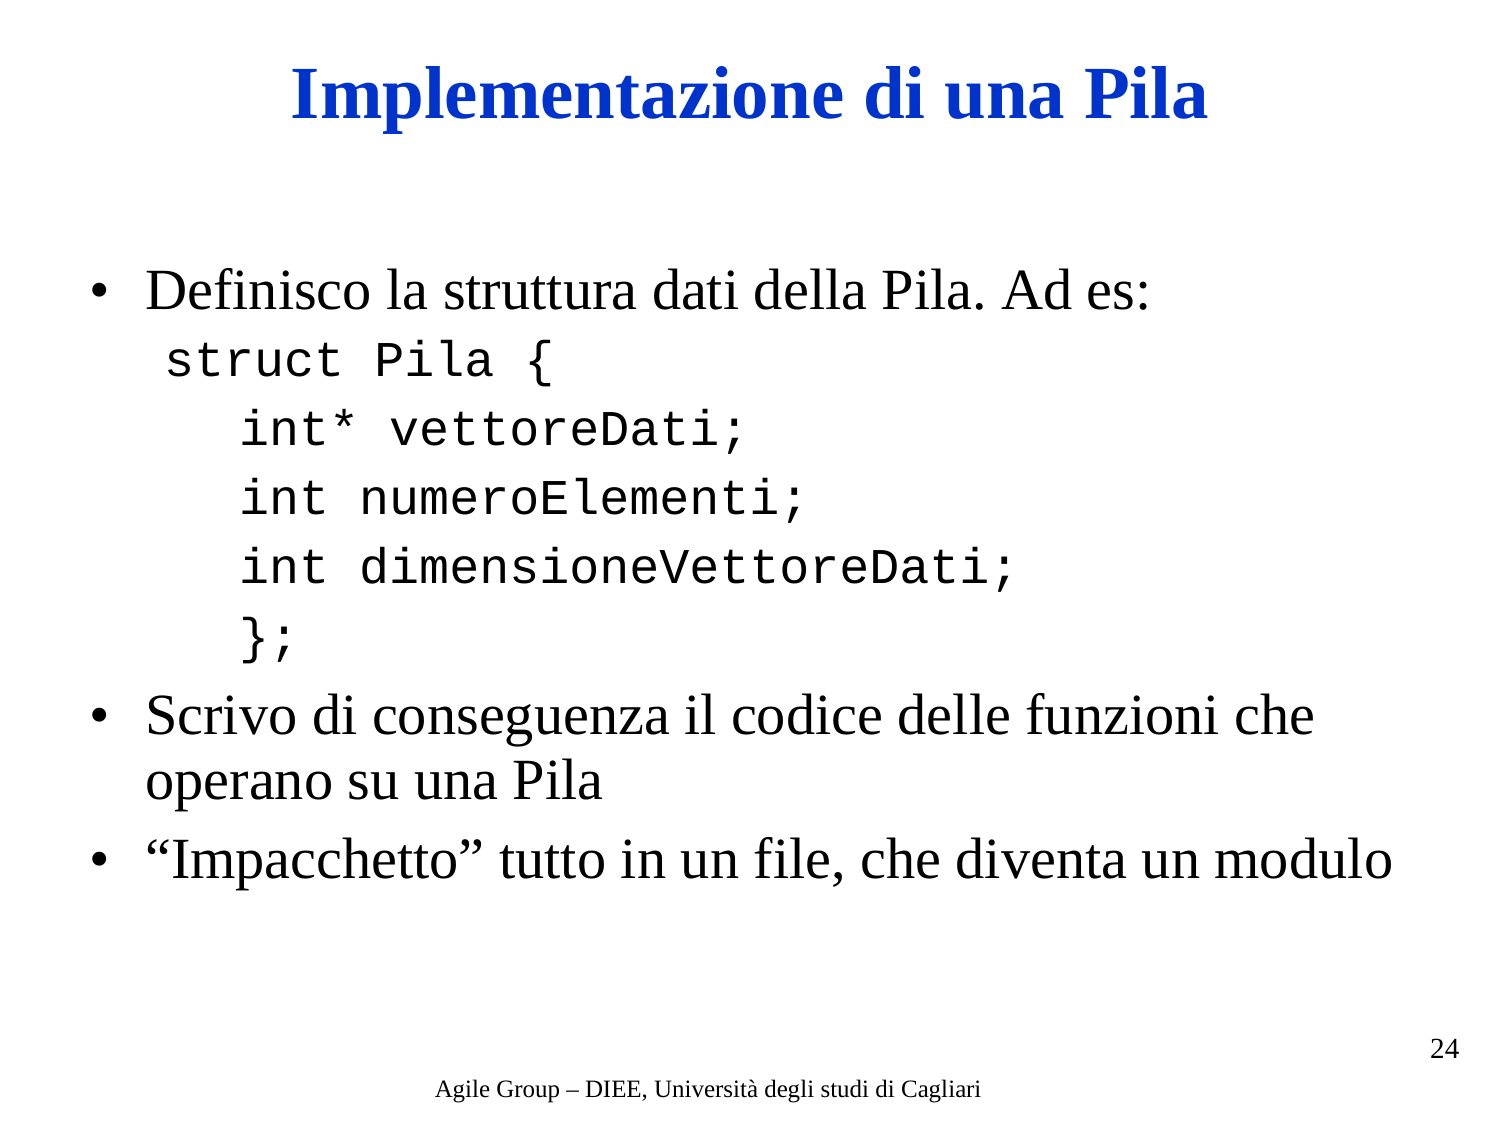

# Implementazione di una Pila
Definisco la struttura dati della Pila. Ad es:
		struct Pila {
			int* vettoreDati;
			int numeroElementi;
			int dimensioneVettoreDati;
			};
Scrivo di conseguenza il codice delle funzioni che operano su una Pila
“Impacchetto” tutto in un file, che diventa un modulo
24